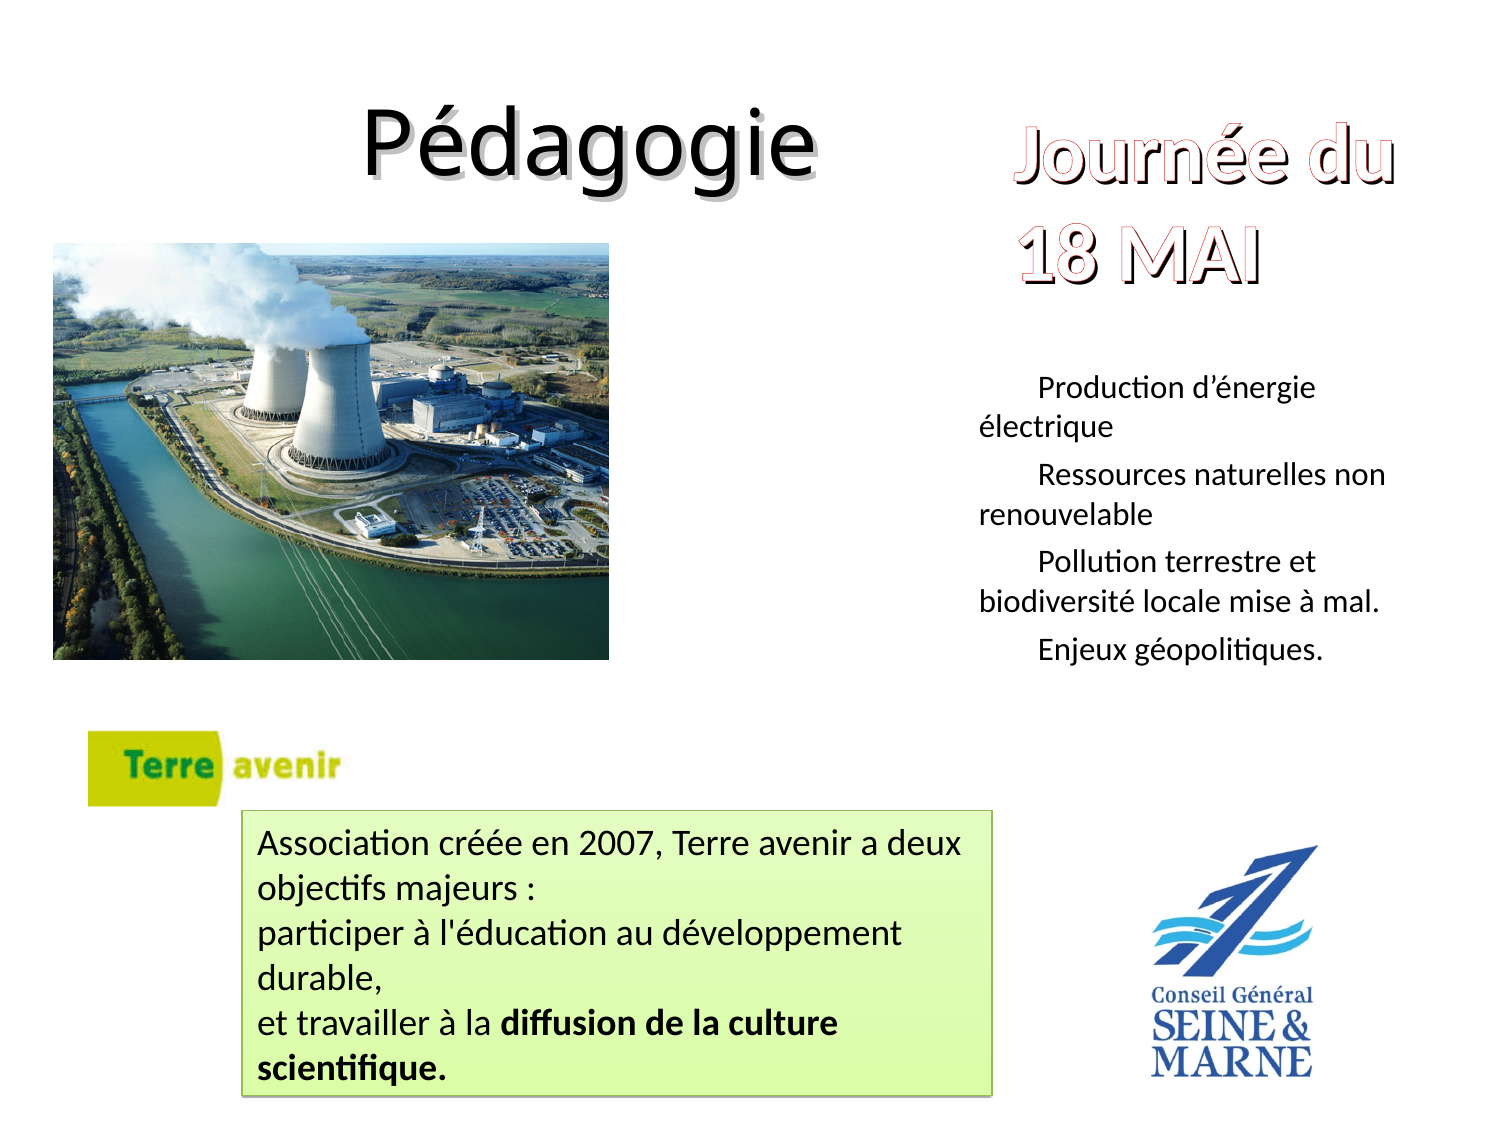

# Pédagogie
Journée du 18 MAI
		Production d’énergie électrique
		Ressources naturelles non renouvelable
		Pollution terrestre et biodiversité locale mise à mal.
		Enjeux géopolitiques.
Association créée en 2007, Terre avenir a deux objectifs majeurs :
participer à l'éducation au développement durable,
et travailler à la diffusion de la culture scientifique.